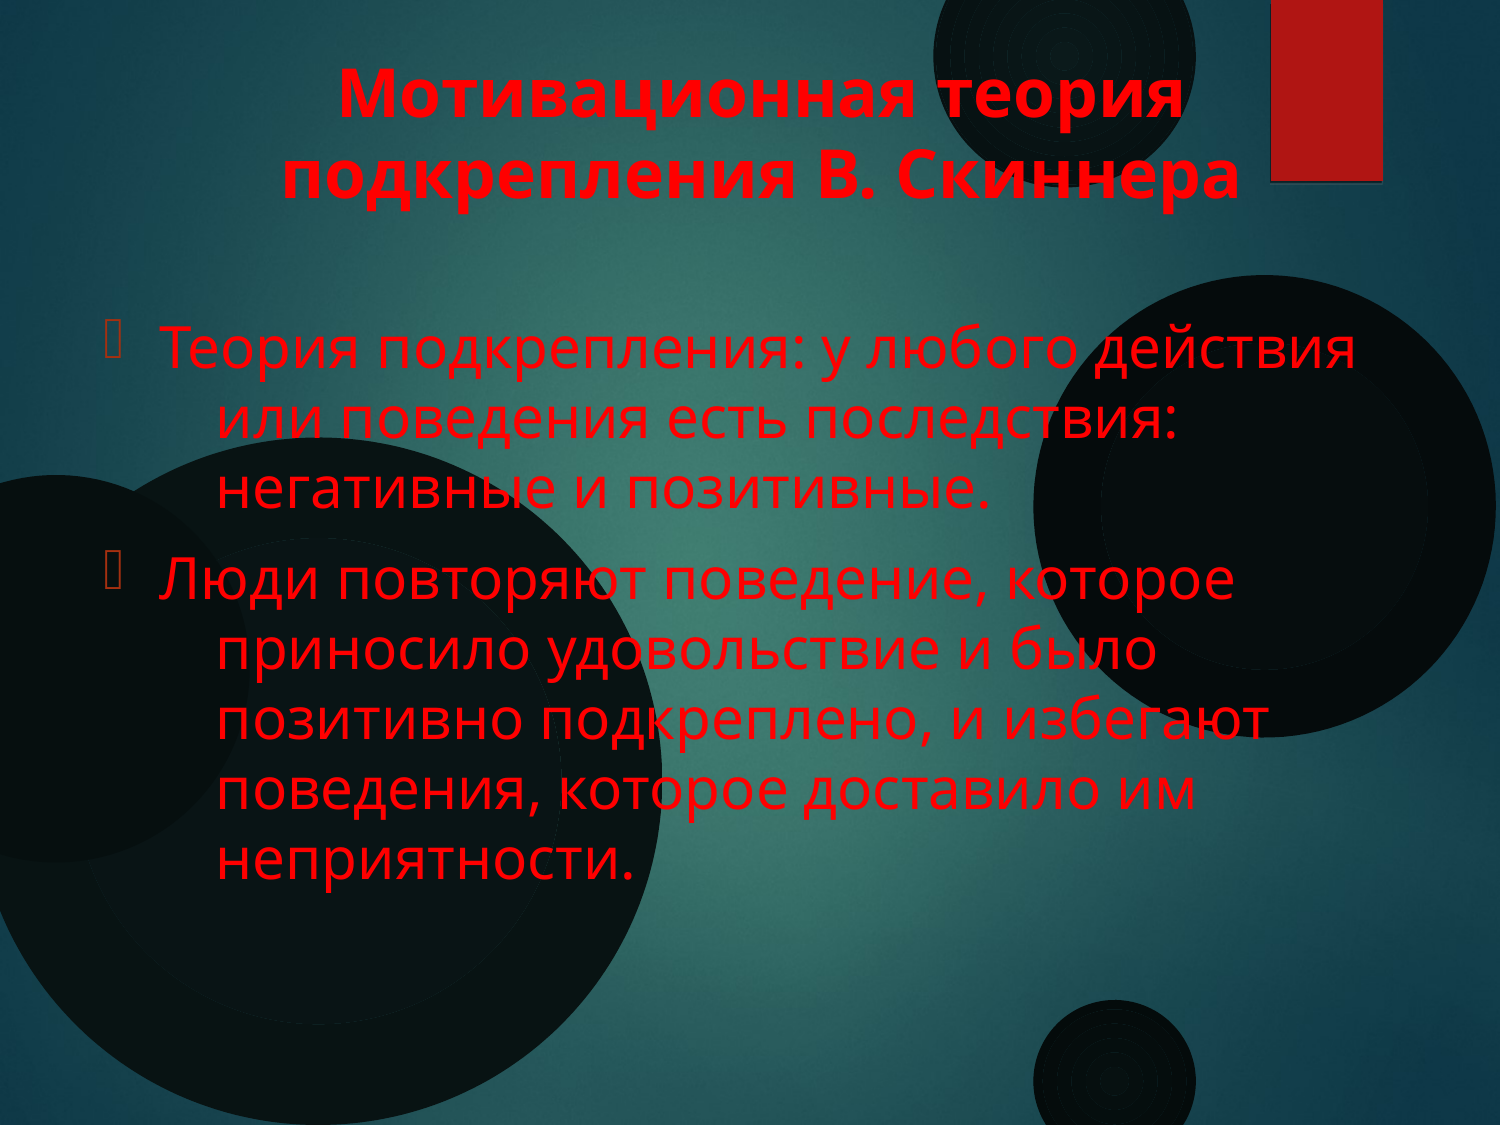

Мотивационная теория подкрепления В. Скиннера
Теория подкрепления: у любого действия или поведения есть последствия: негативные и позитивные.
Люди повторяют поведение, которое приносило удовольствие и было позитивно подкреплено, и избегают поведения, которое доставило им неприятности.